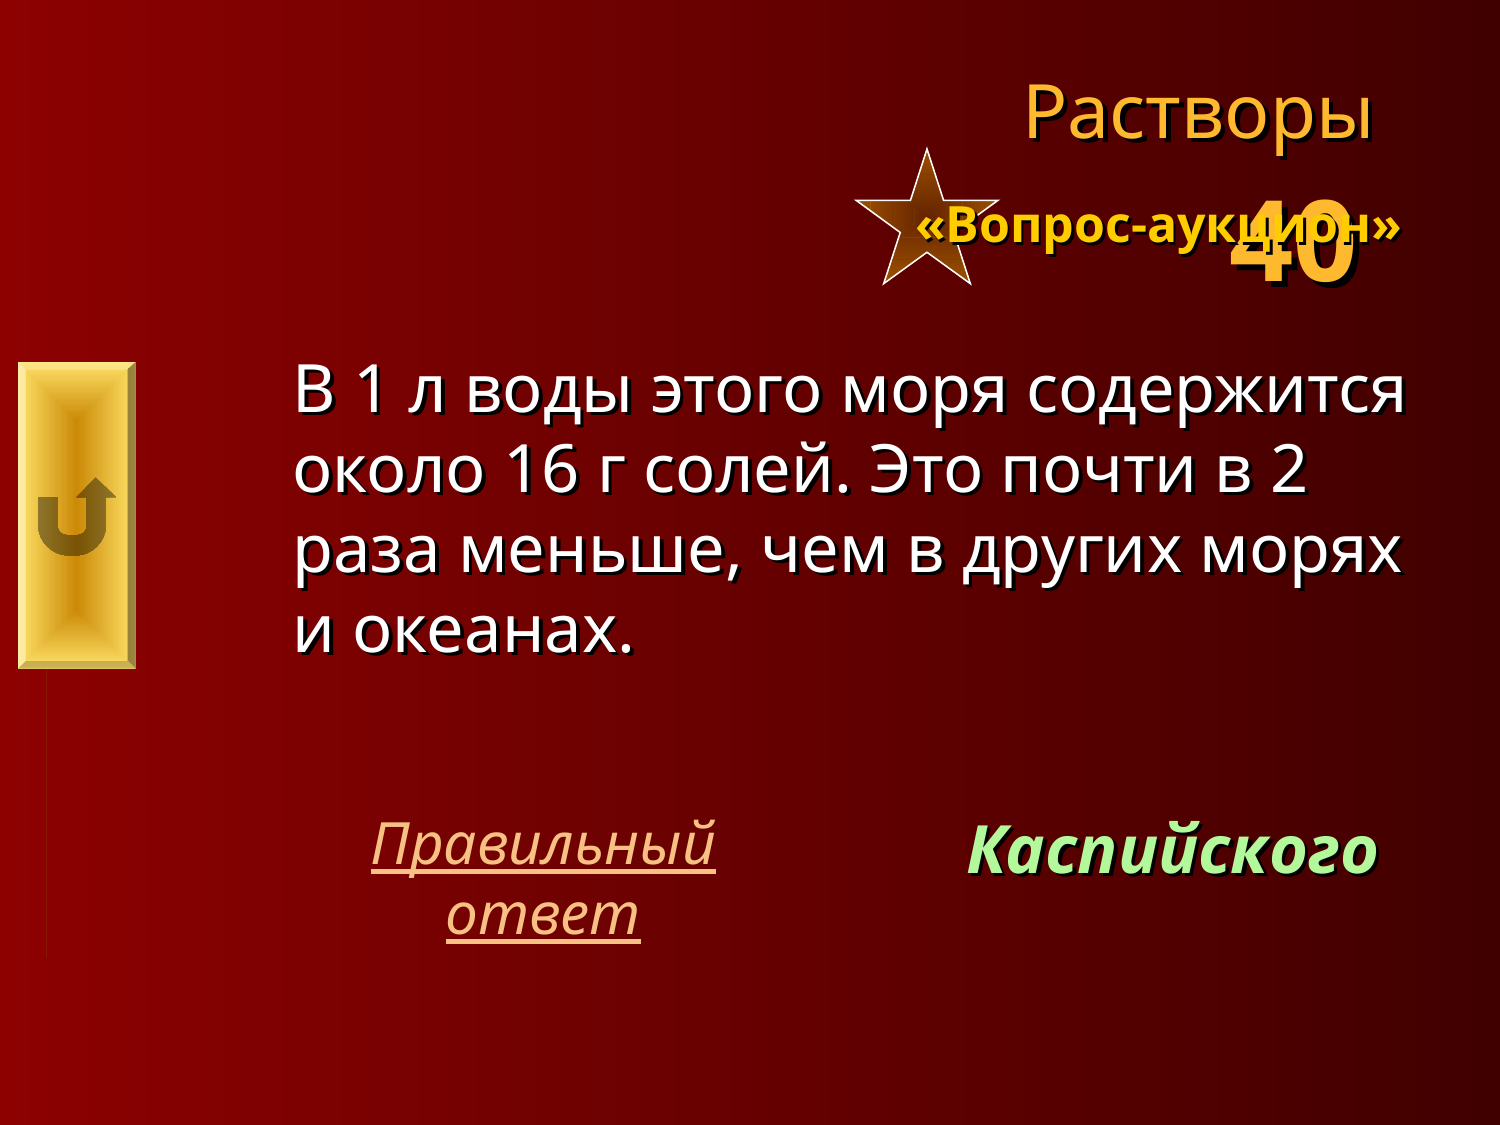

# Растворы
«Вопрос-аукцион»
40
В 1 л воды этого моря содержится около 16 г солей. Это почти в 2 раза меньше, чем в других морях и океанах.
Каспийского
Правильный ответ